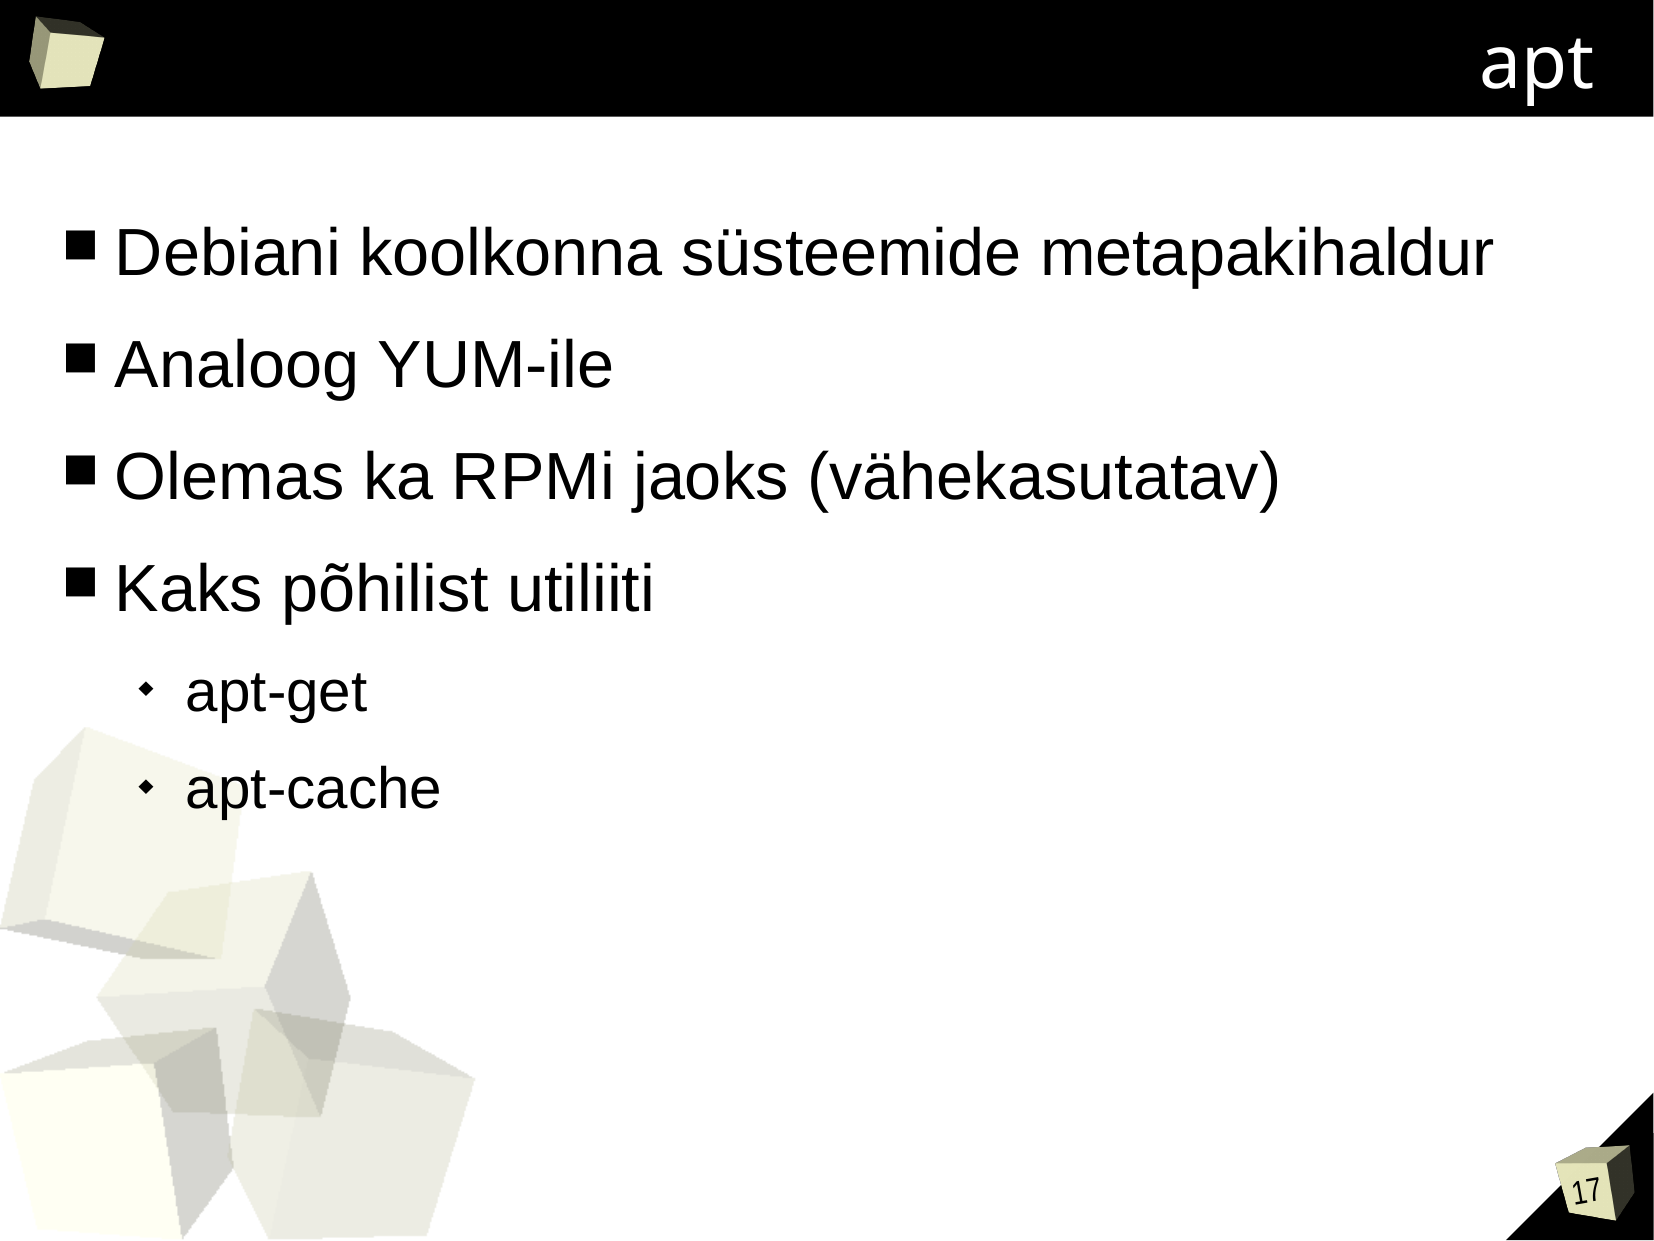

# apt
Debiani koolkonna süsteemide metapakihaldur
Analoog YUM-ile
Olemas ka RPMi jaoks (vähekasutatav)
Kaks põhilist utiliiti
apt-get
apt-cache